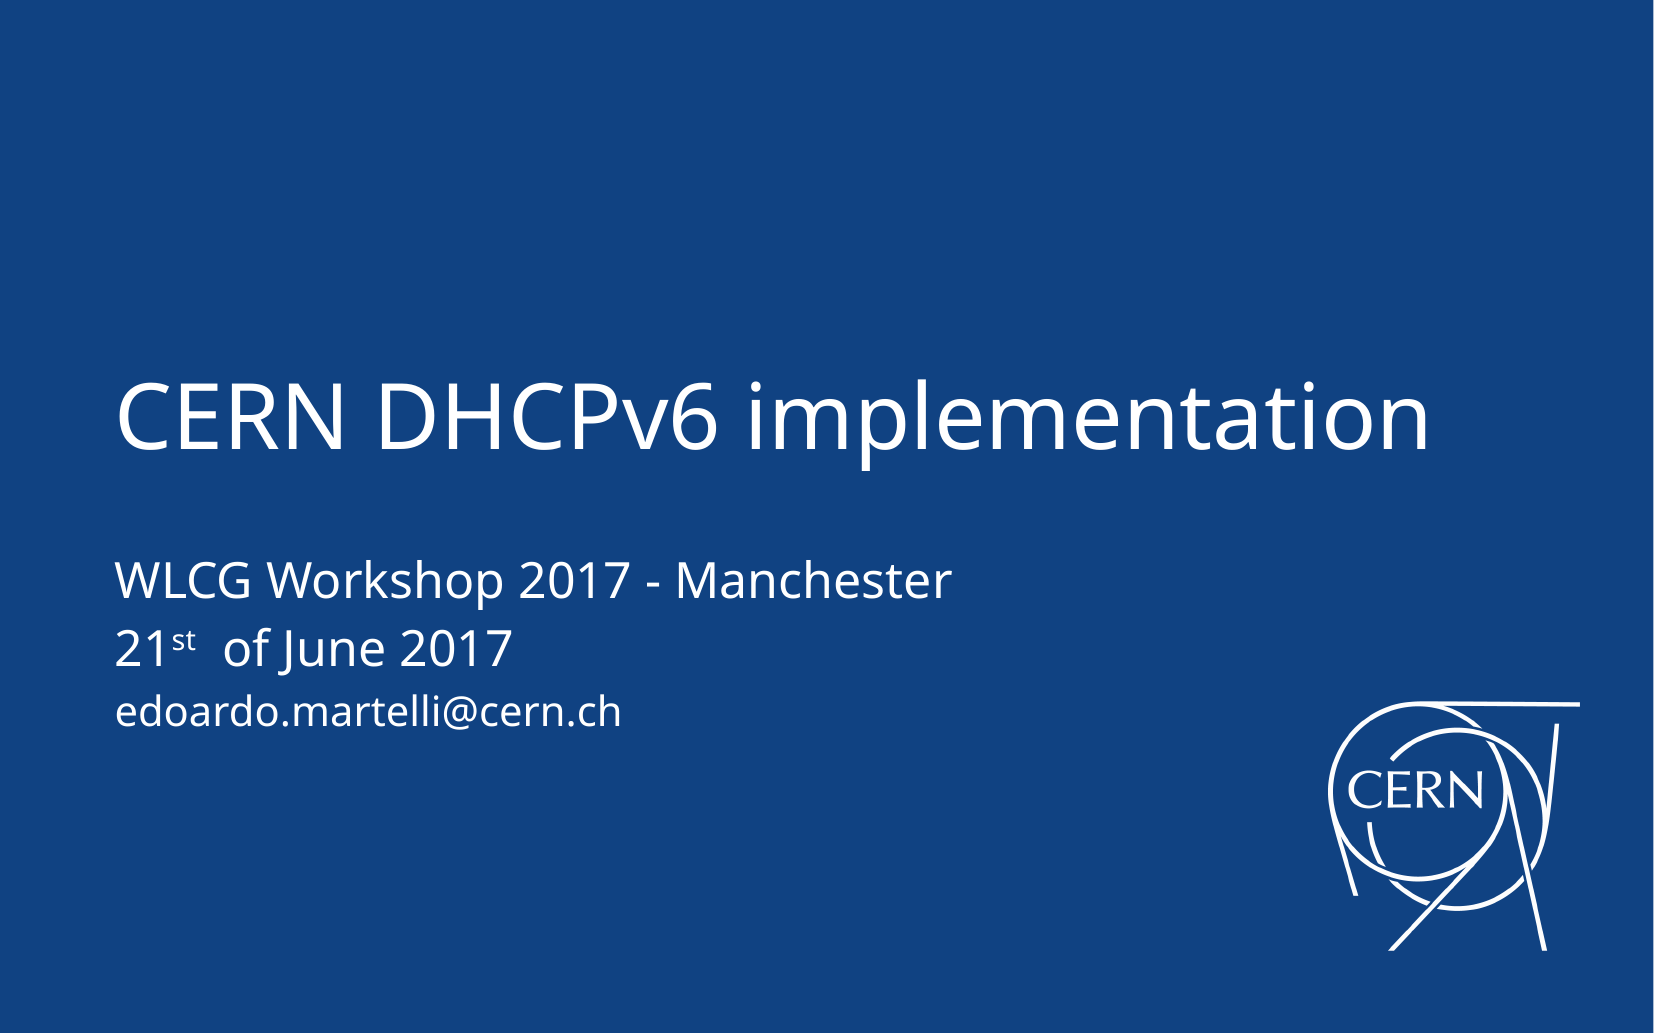

# CERN DHCPv6 implementation WLCG Workshop 2017 - Manchester 21st of June 2017 edoardo.martelli@cern.ch